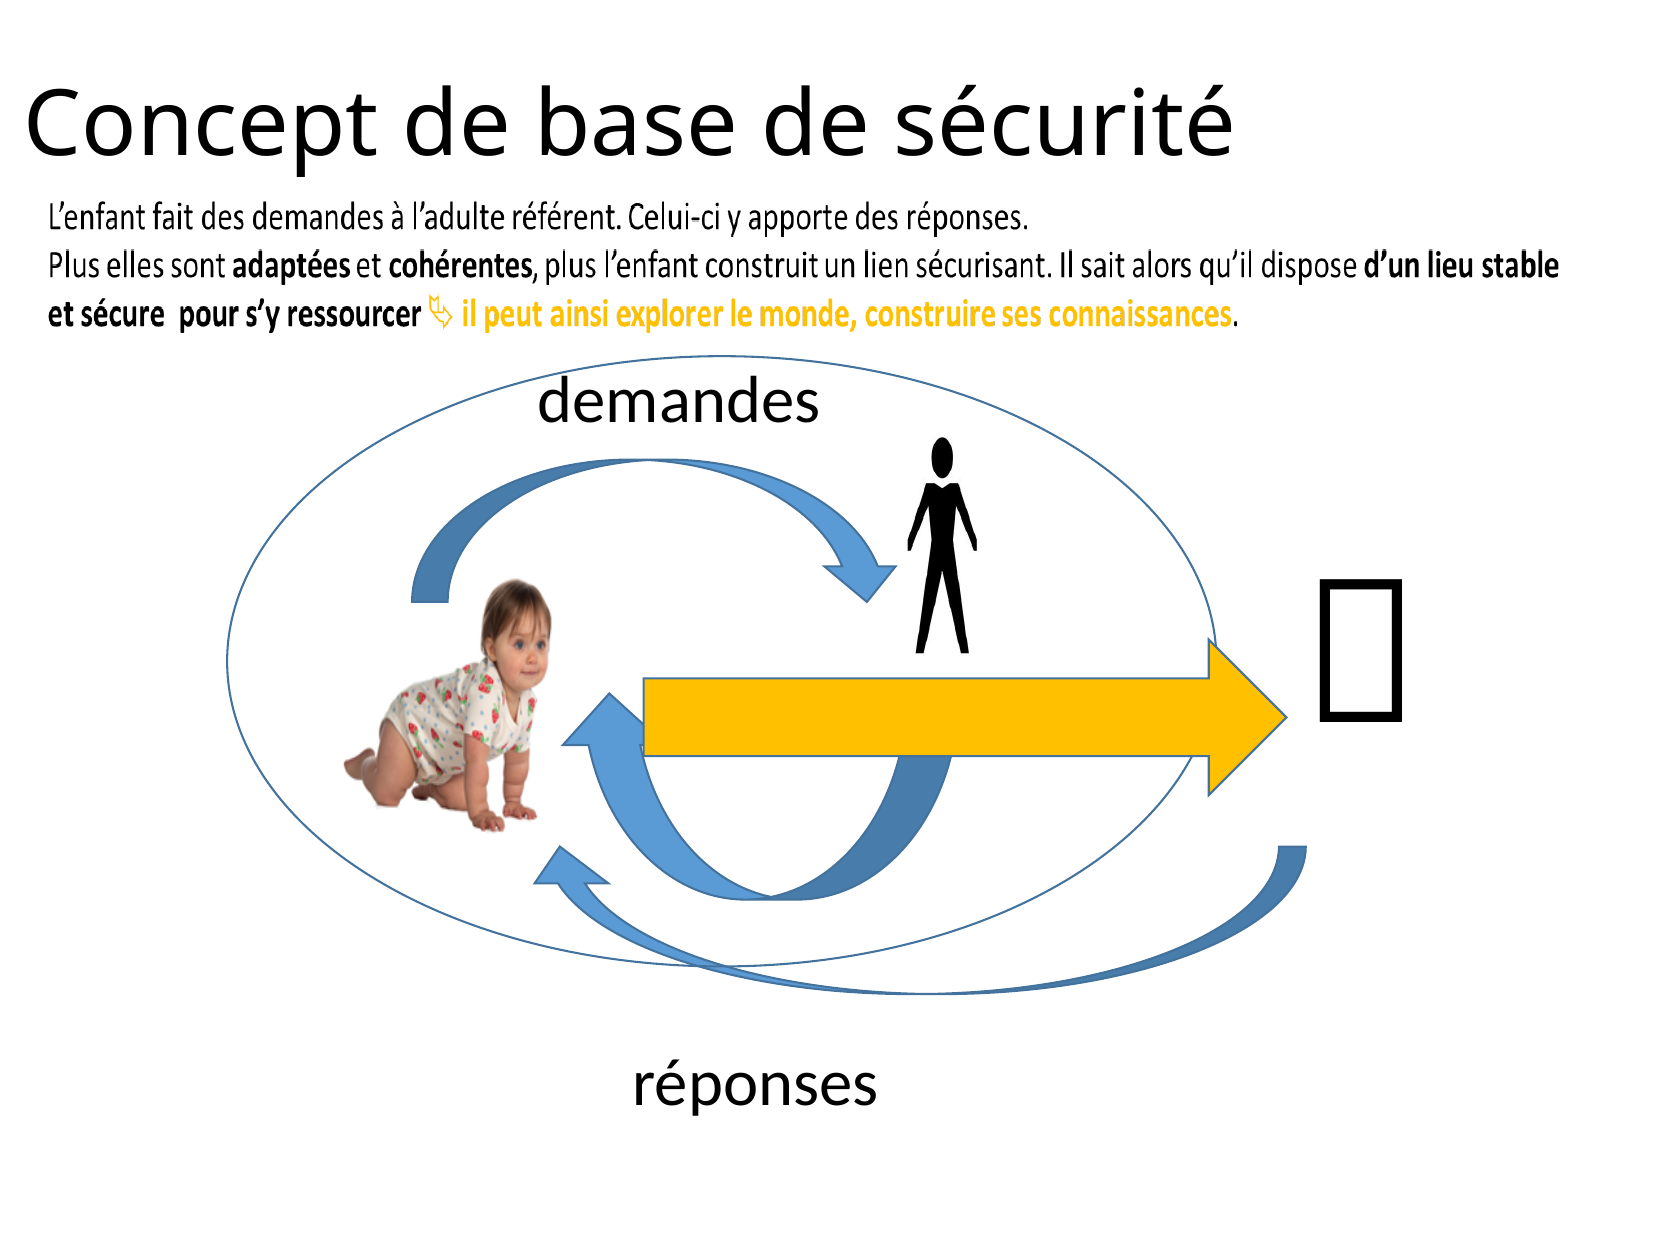

# Concept de base de sécurité
demandes

réponses